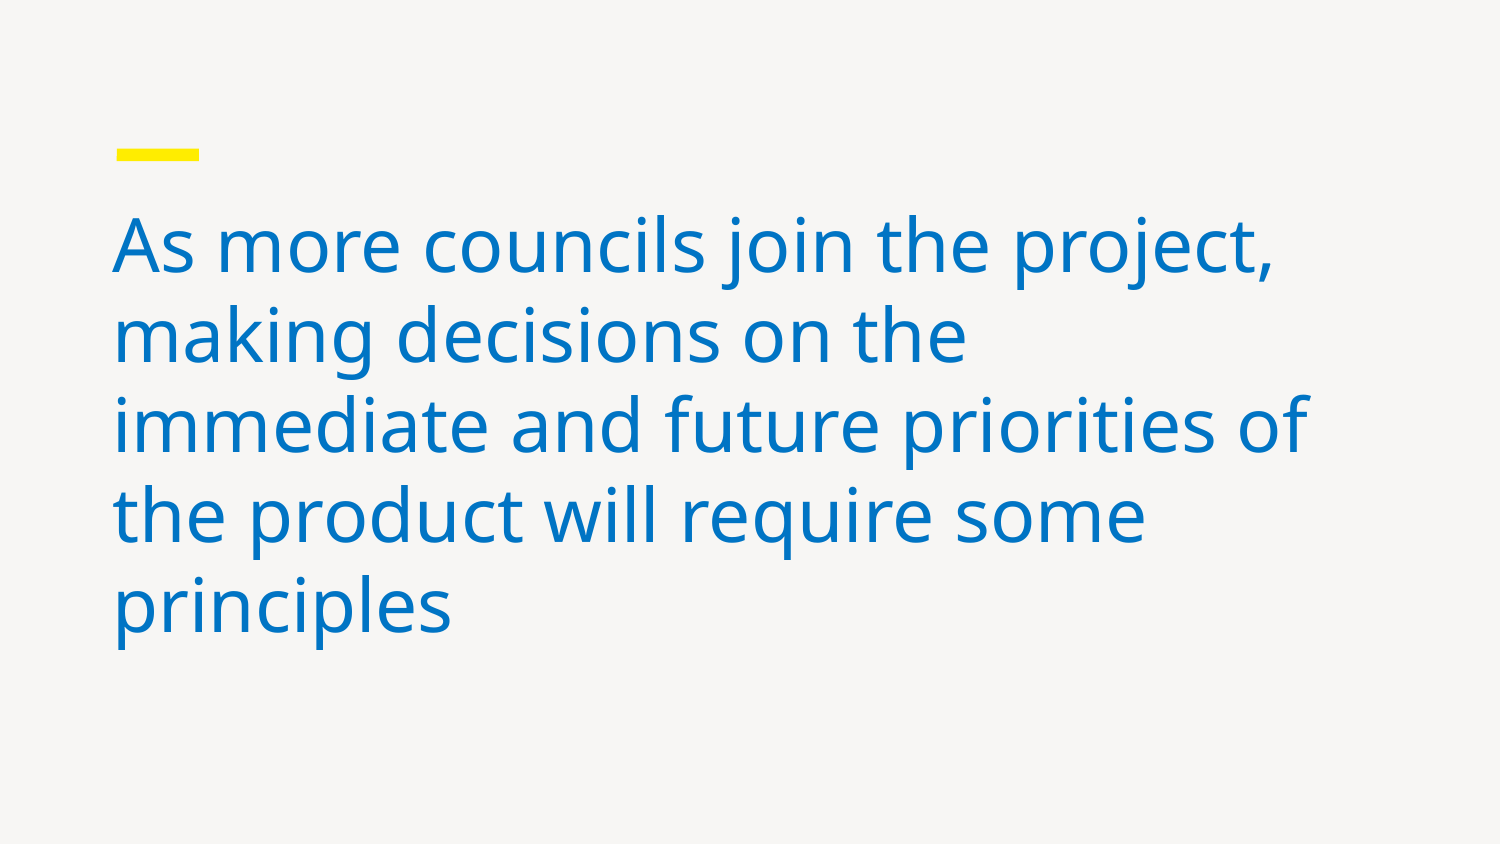

# As more councils join the project, making decisions on the immediate and future priorities of the product will require some principles